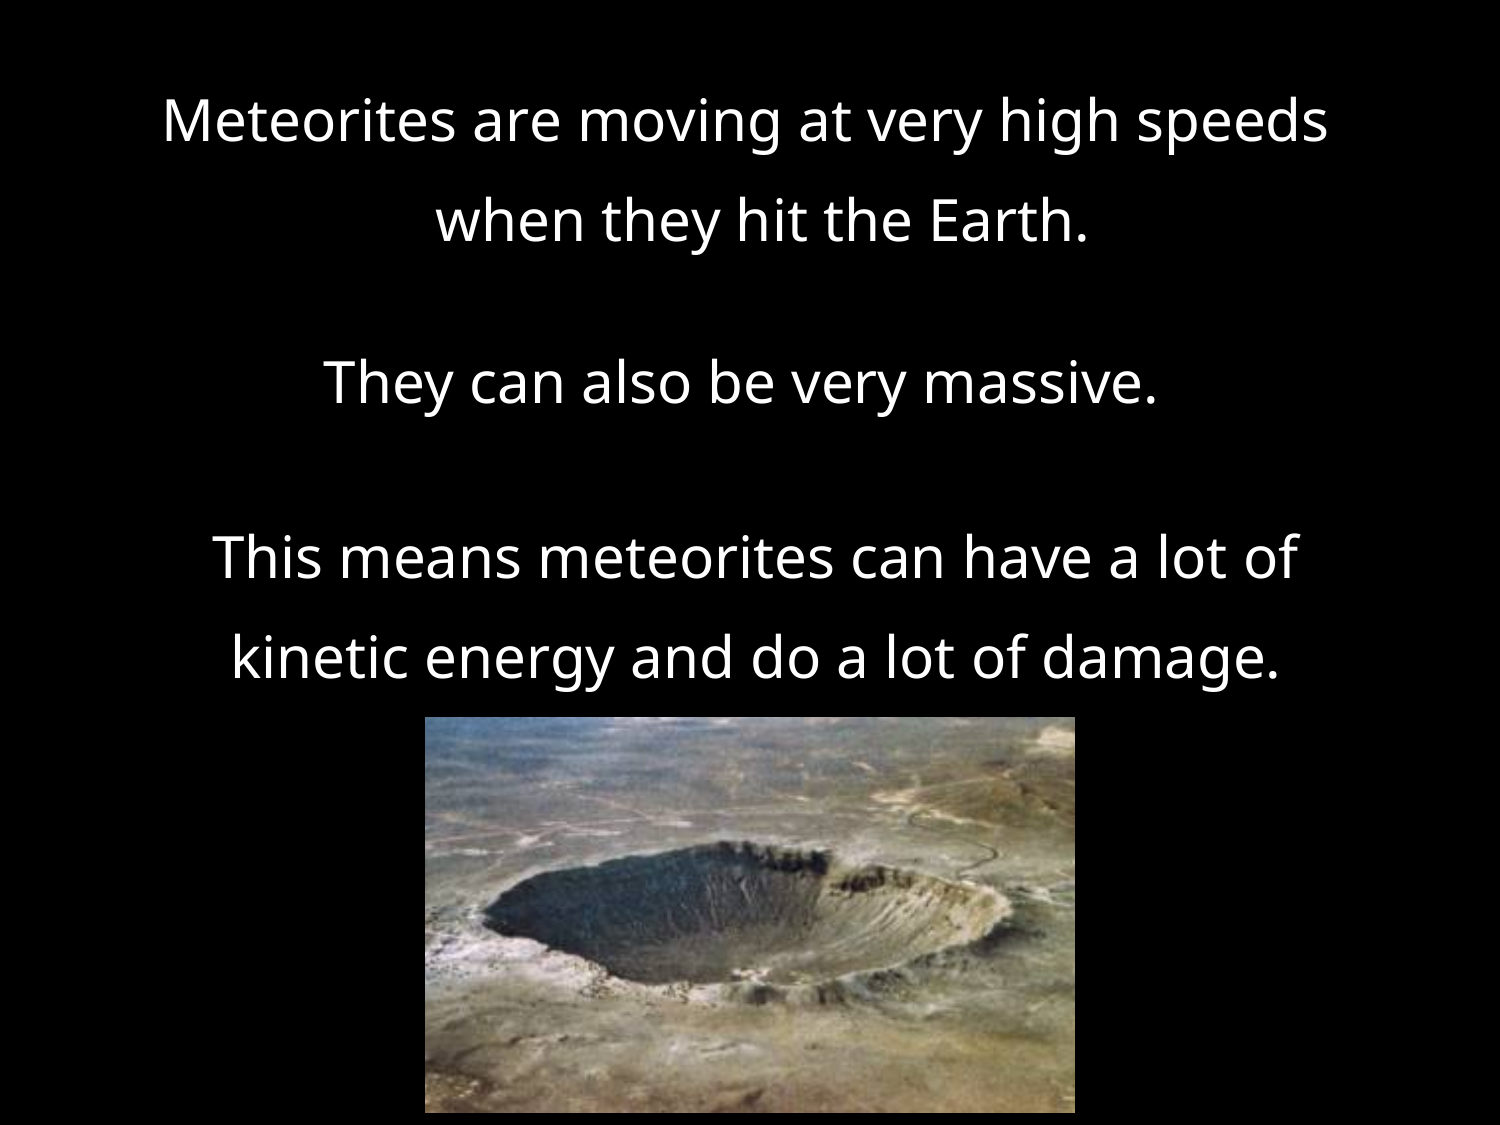

Meteorites are moving at very high speeds
when they hit the Earth.
They can also be very massive.
This means meteorites can have a lot of
kinetic energy and do a lot of damage.